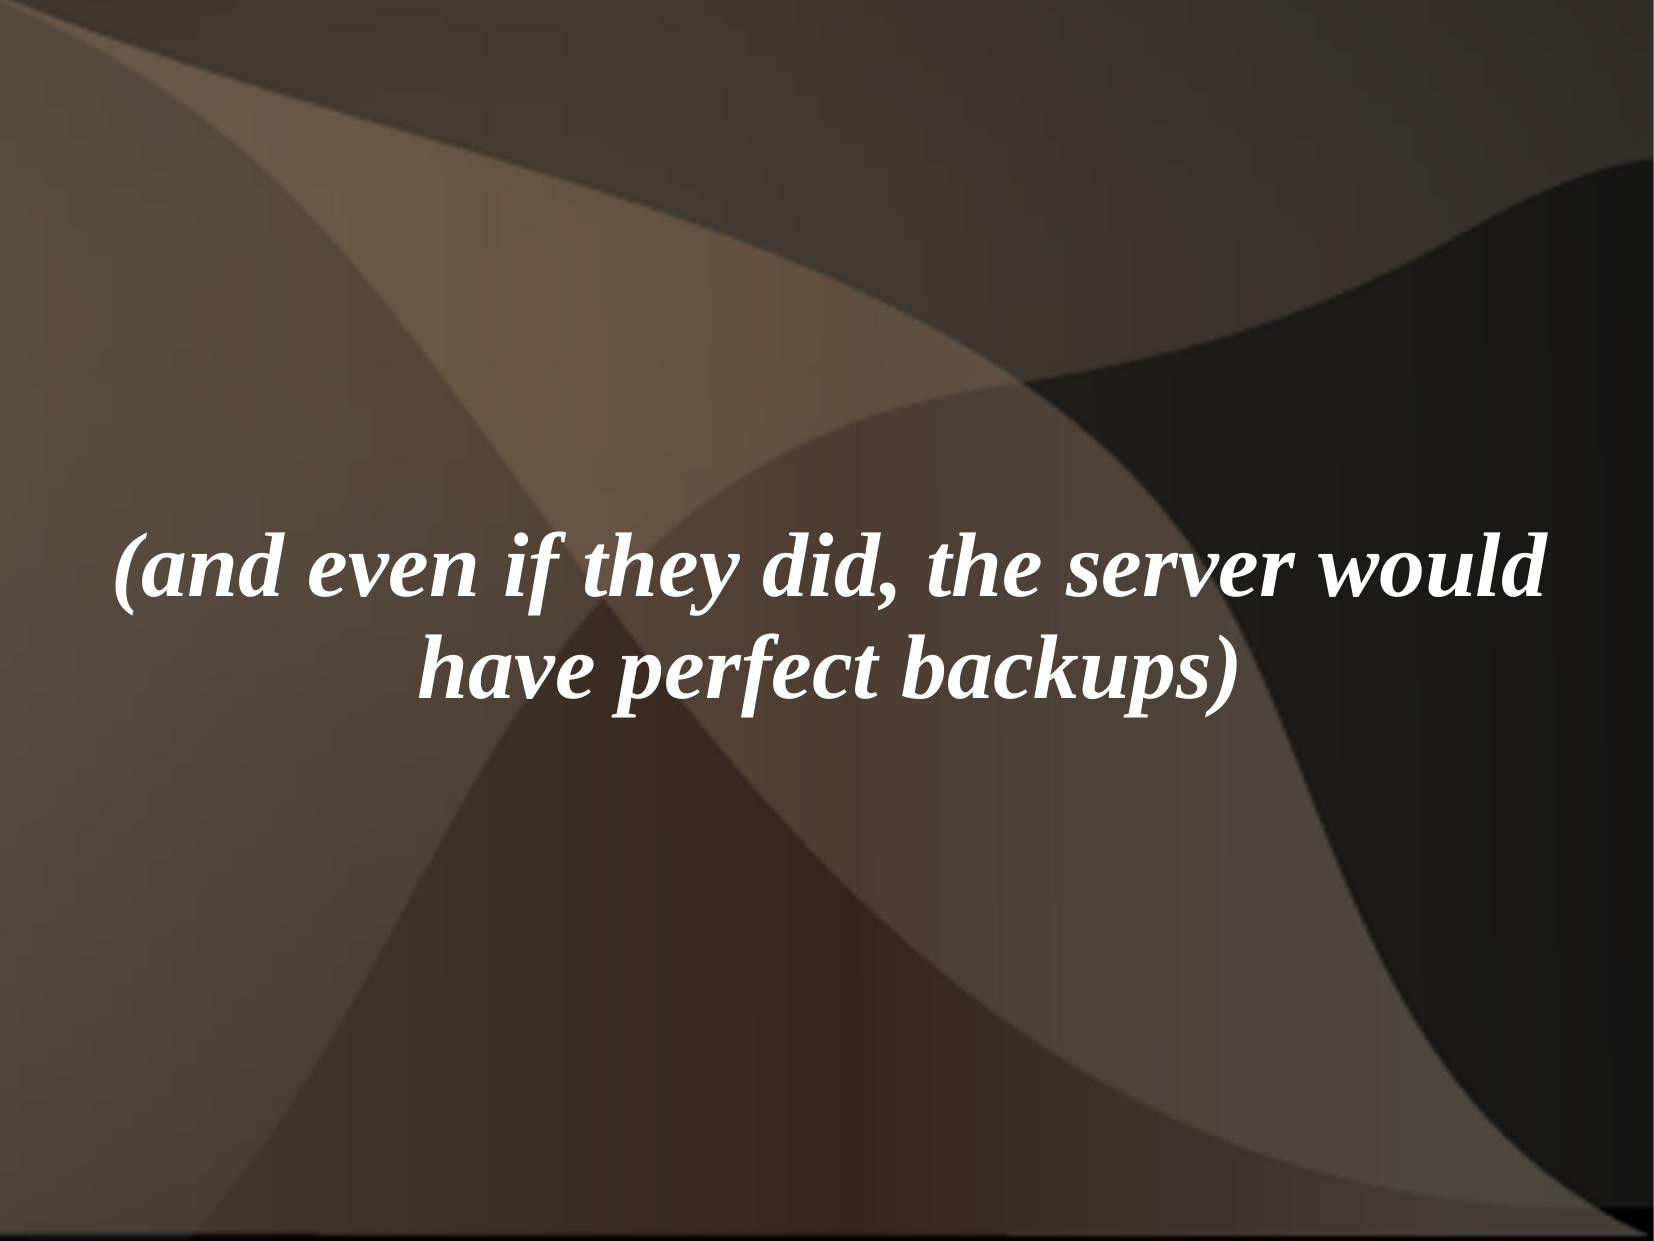

# (and even if they did, the server would have perfect backups)